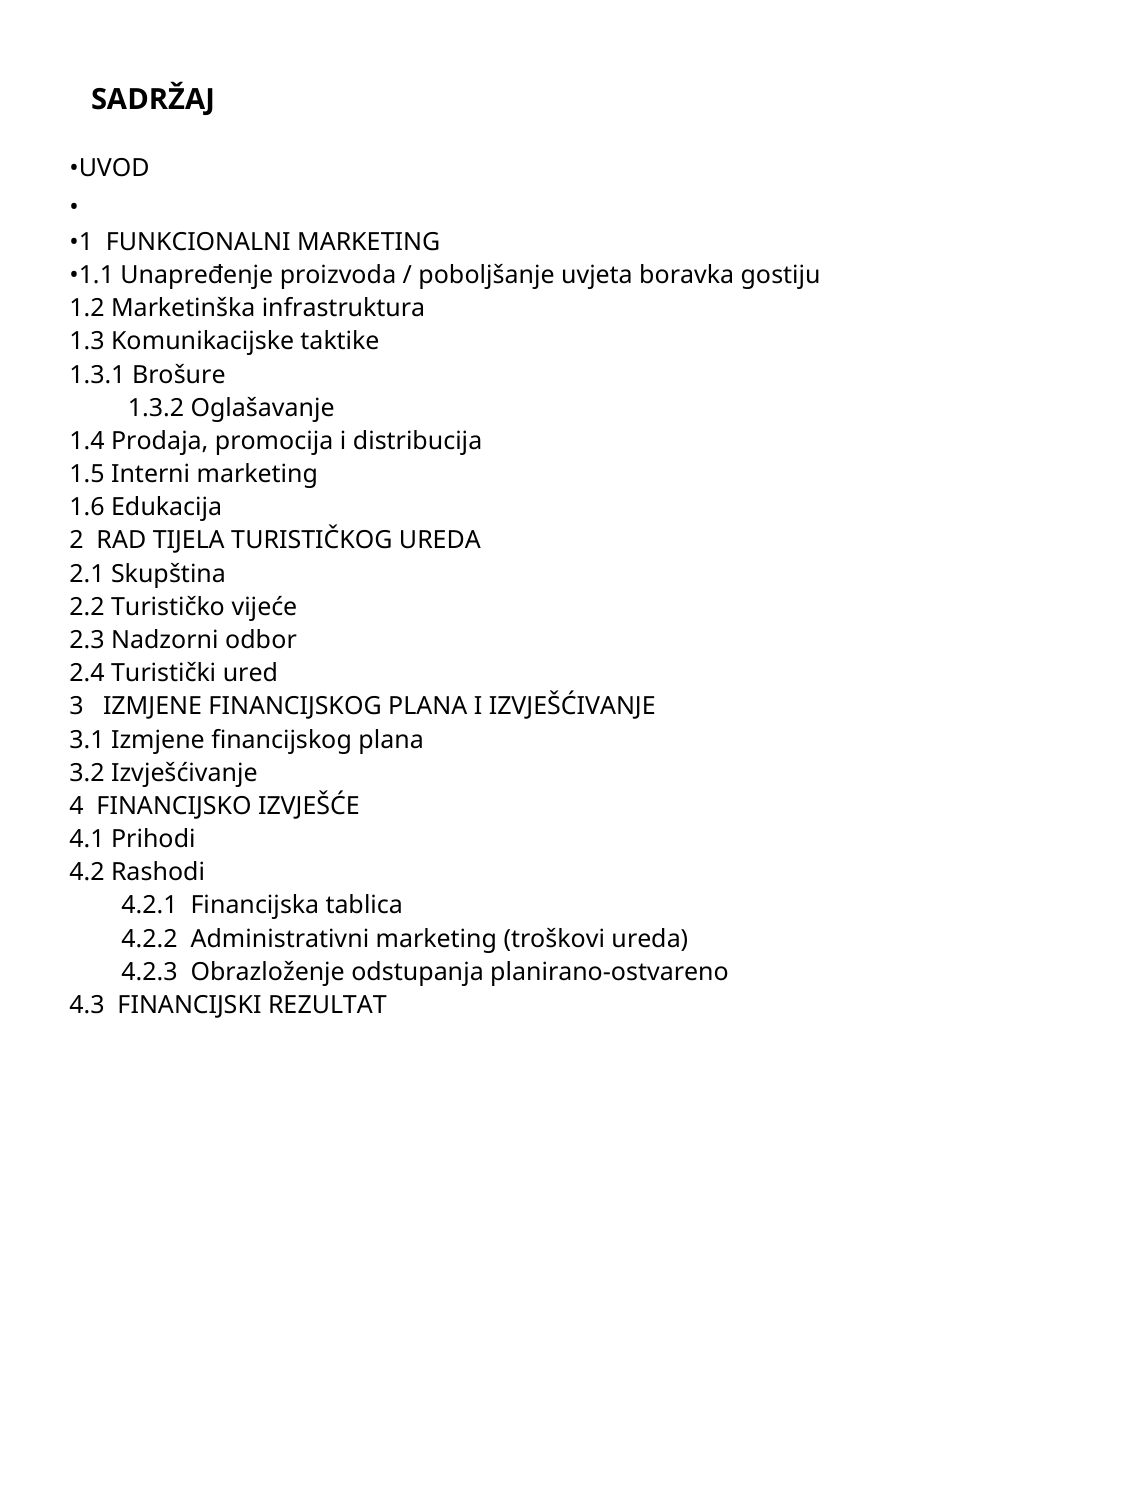

# SADRŽAJ
UVOD
1 FUNKCIONALNI MARKETING
1.1 Unapređenje proizvoda / poboljšanje uvjeta boravka gostiju
1.2 Marketinška infrastruktura
1.3 Komunikacijske taktike
1.3.1 Brošure
 1.3.2 Oglašavanje
1.4 Prodaja, promocija i distribucija
1.5 Interni marketing
1.6 Edukacija
2 RAD TIJELA TURISTIČKOG UREDA
2.1 Skupština
2.2 Turističko vijeće
2.3 Nadzorni odbor
2.4 Turistički ured
3 IZMJENE FINANCIJSKOG PLANA I IZVJEŠĆIVANJE
3.1 Izmjene financijskog plana
3.2 Izvješćivanje
4 FINANCIJSKO IZVJEŠĆE
4.1 Prihodi
4.2 Rashodi
 4.2.1 Financijska tablica
 4.2.2 Administrativni marketing (troškovi ureda)
 4.2.3 Obrazloženje odstupanja planirano-ostvareno
4.3 FINANCIJSKI REZULTAT